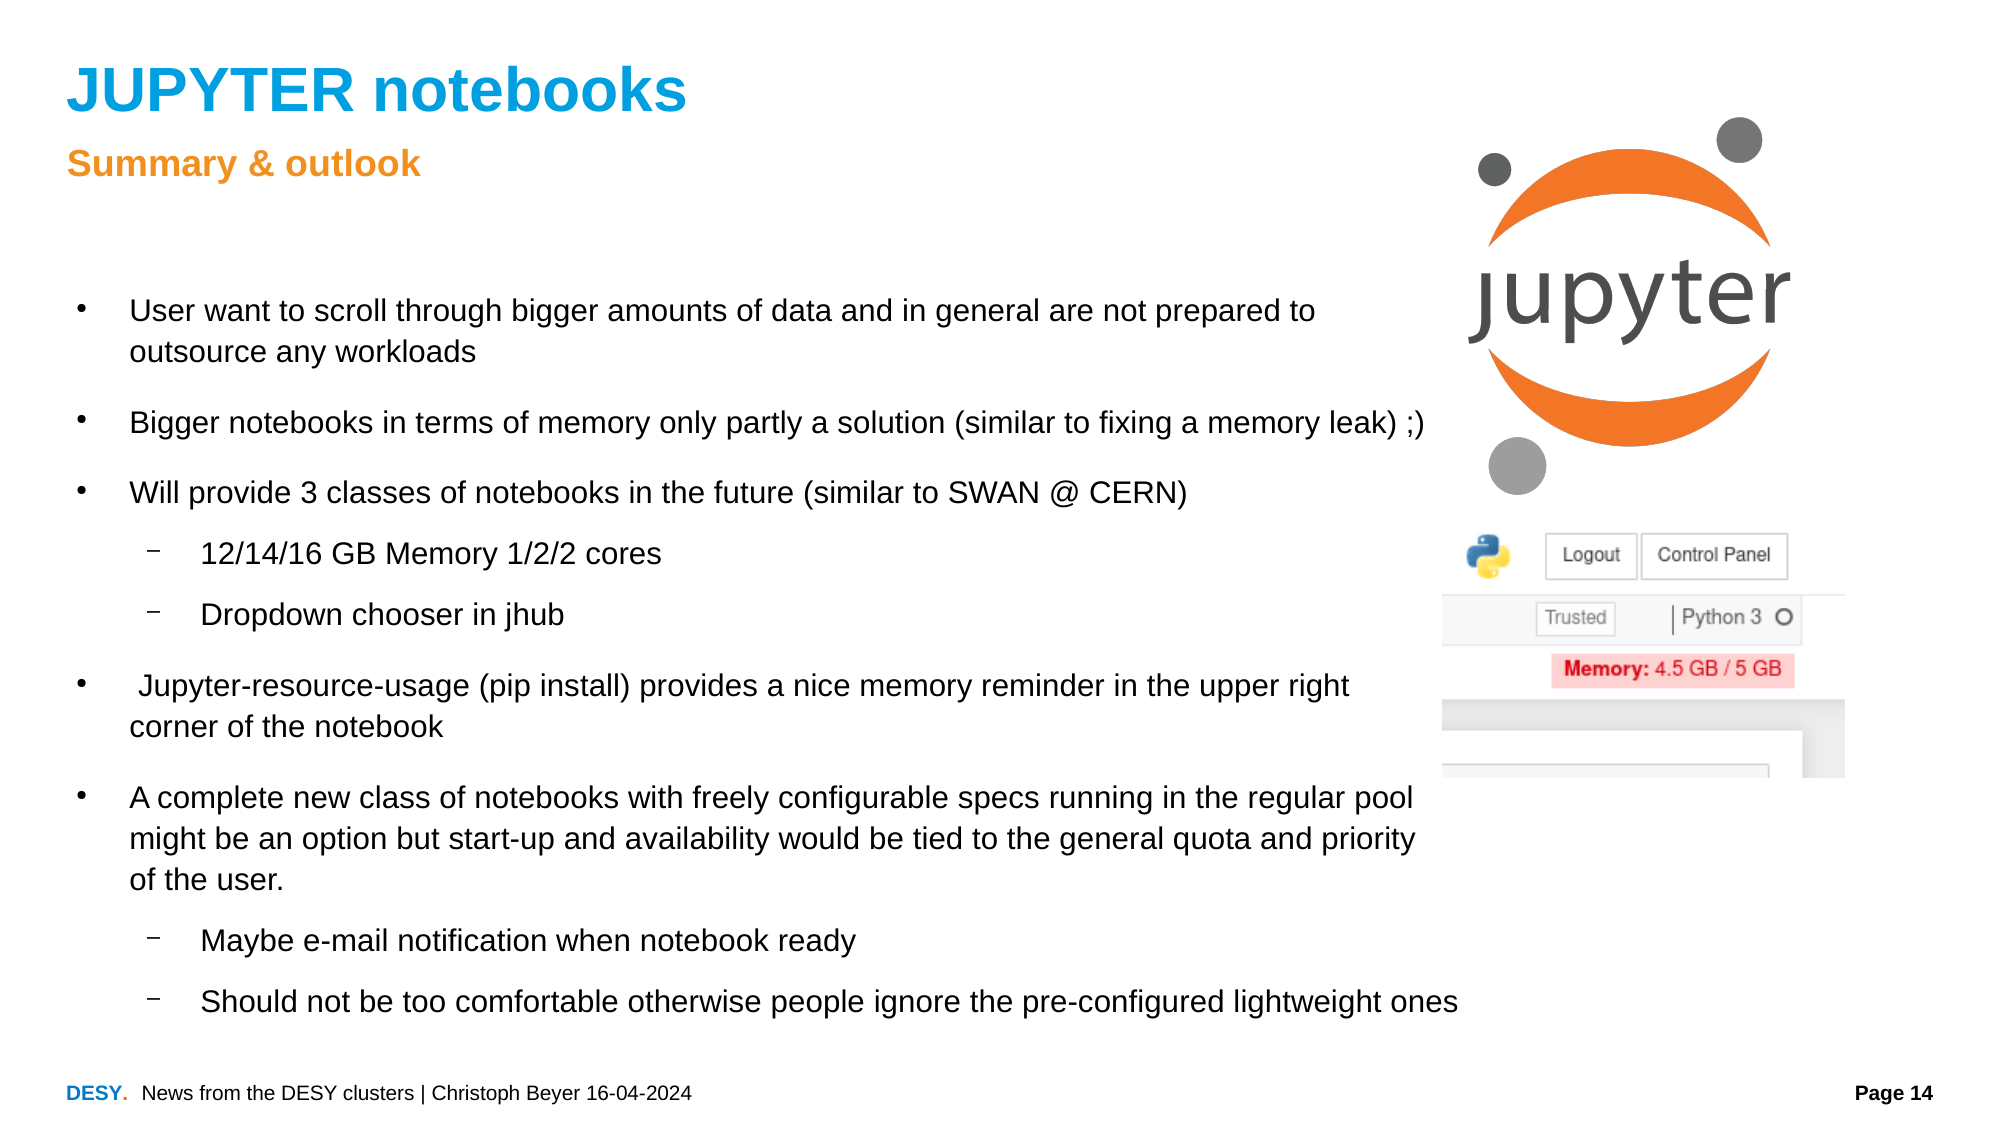

# JUPYTER notebooks
Summary & outlook
User want to scroll through bigger amounts of data and in general are not prepared to outsource any workloads
Bigger notebooks in terms of memory only partly a solution (similar to fixing a memory leak) ;)
Will provide 3 classes of notebooks in the future (similar to SWAN @ CERN)
12/14/16 GB Memory 1/2/2 cores
Dropdown chooser in jhub
 Jupyter-resource-usage (pip install) provides a nice memory reminder in the upper right corner of the notebook
A complete new class of notebooks with freely configurable specs running in the regular pool might be an option but start-up and availability would be tied to the general quota and priority of the user.
Maybe e-mail notification when notebook ready
Should not be too comfortable otherwise people ignore the pre-configured lightweight ones
News from the DESY clusters | Christoph Beyer 16-04-2024